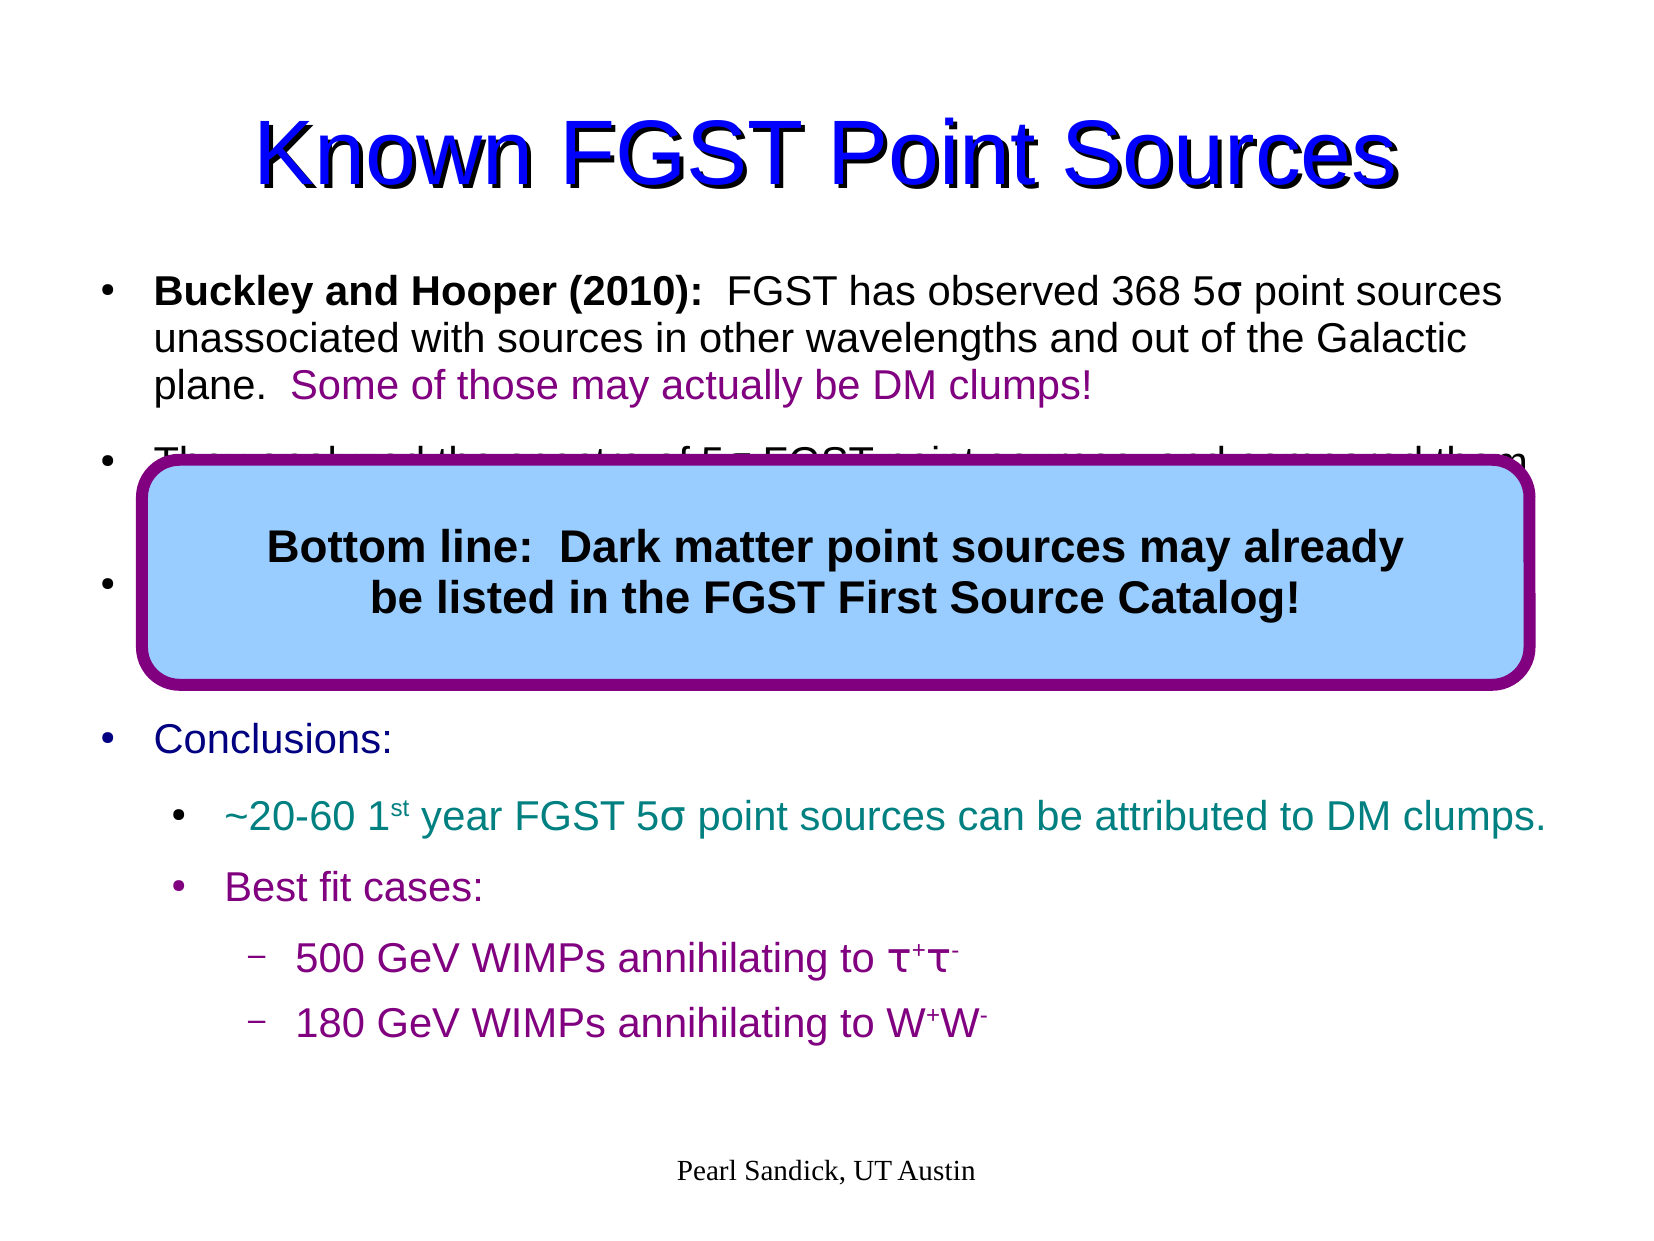

Known FGST Point Sources
# Buckley and Hooper (2010): FGST has observed 368 5σ point sources unassociated with sources in other wavelengths and out of the Galactic plane. Some of those may actually be DM clumps!
They analyzed the spectra of 5σ FGST point sources, and compared them to what is expected from dark matter annihilations.
If some point sources are DM, then those should have the same spectral shape (should be fit by one DM model).
Bottom line: Dark matter point sources may already
be listed in the FGST First Source Catalog!
Conclusions:
~20-60 1st year FGST 5σ point sources can be attributed to DM clumps.
Best fit cases:
500 GeV WIMPs annihilating to τ+τ-
180 GeV WIMPs annihilating to W+W-
Pearl Sandick, UT Austin
Conclusions:
Not more than 20-60 first year FGST point sources could be attributed to DM clumps.
Best fit cases:
500 GeV WIMPs annihilating to τ+τ-
180 GeV WIMPs annihilating to W+W-